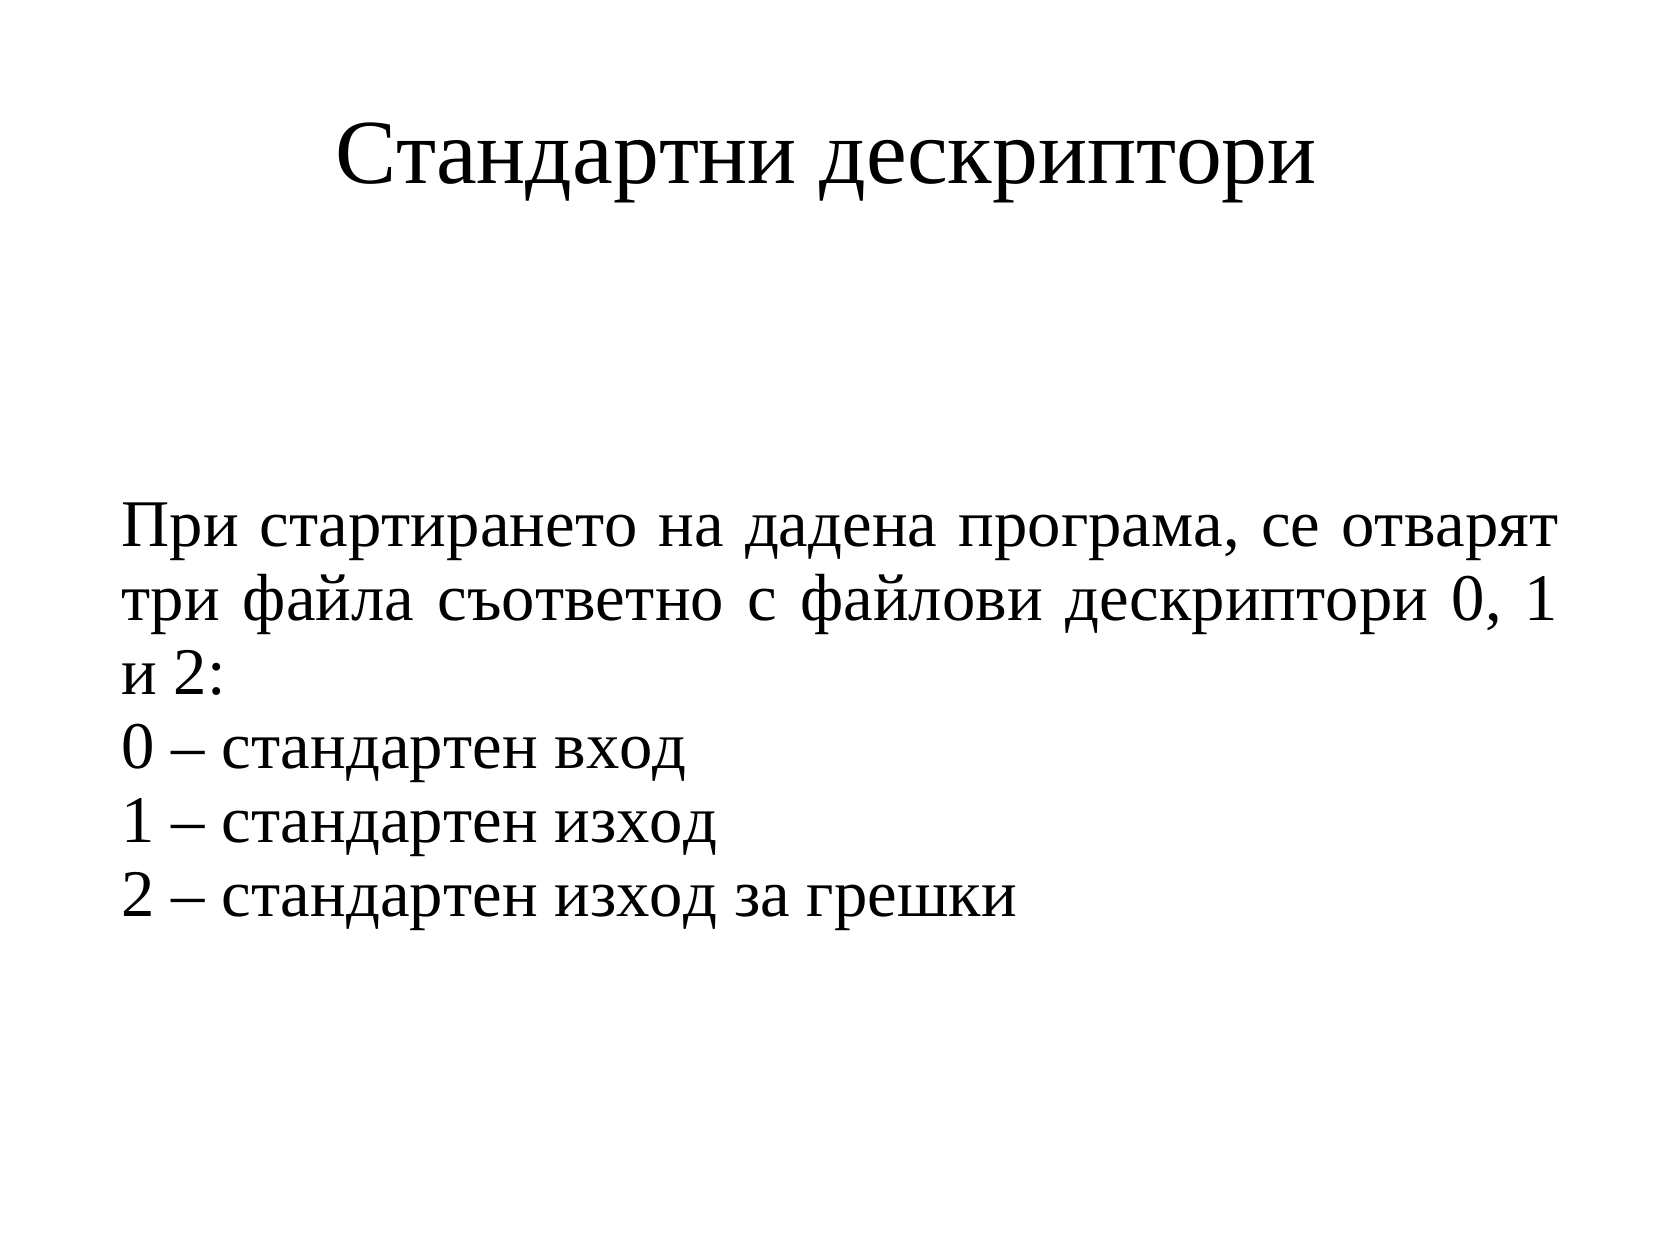

# Стандартни дескриптори
При стартирането на дадена програма, се отварят три файла съответно с файлови дескриптори 0, 1 и 2:
0 – стандартен вход
1 – стандартен изход
2 – стандартен изход за грешки